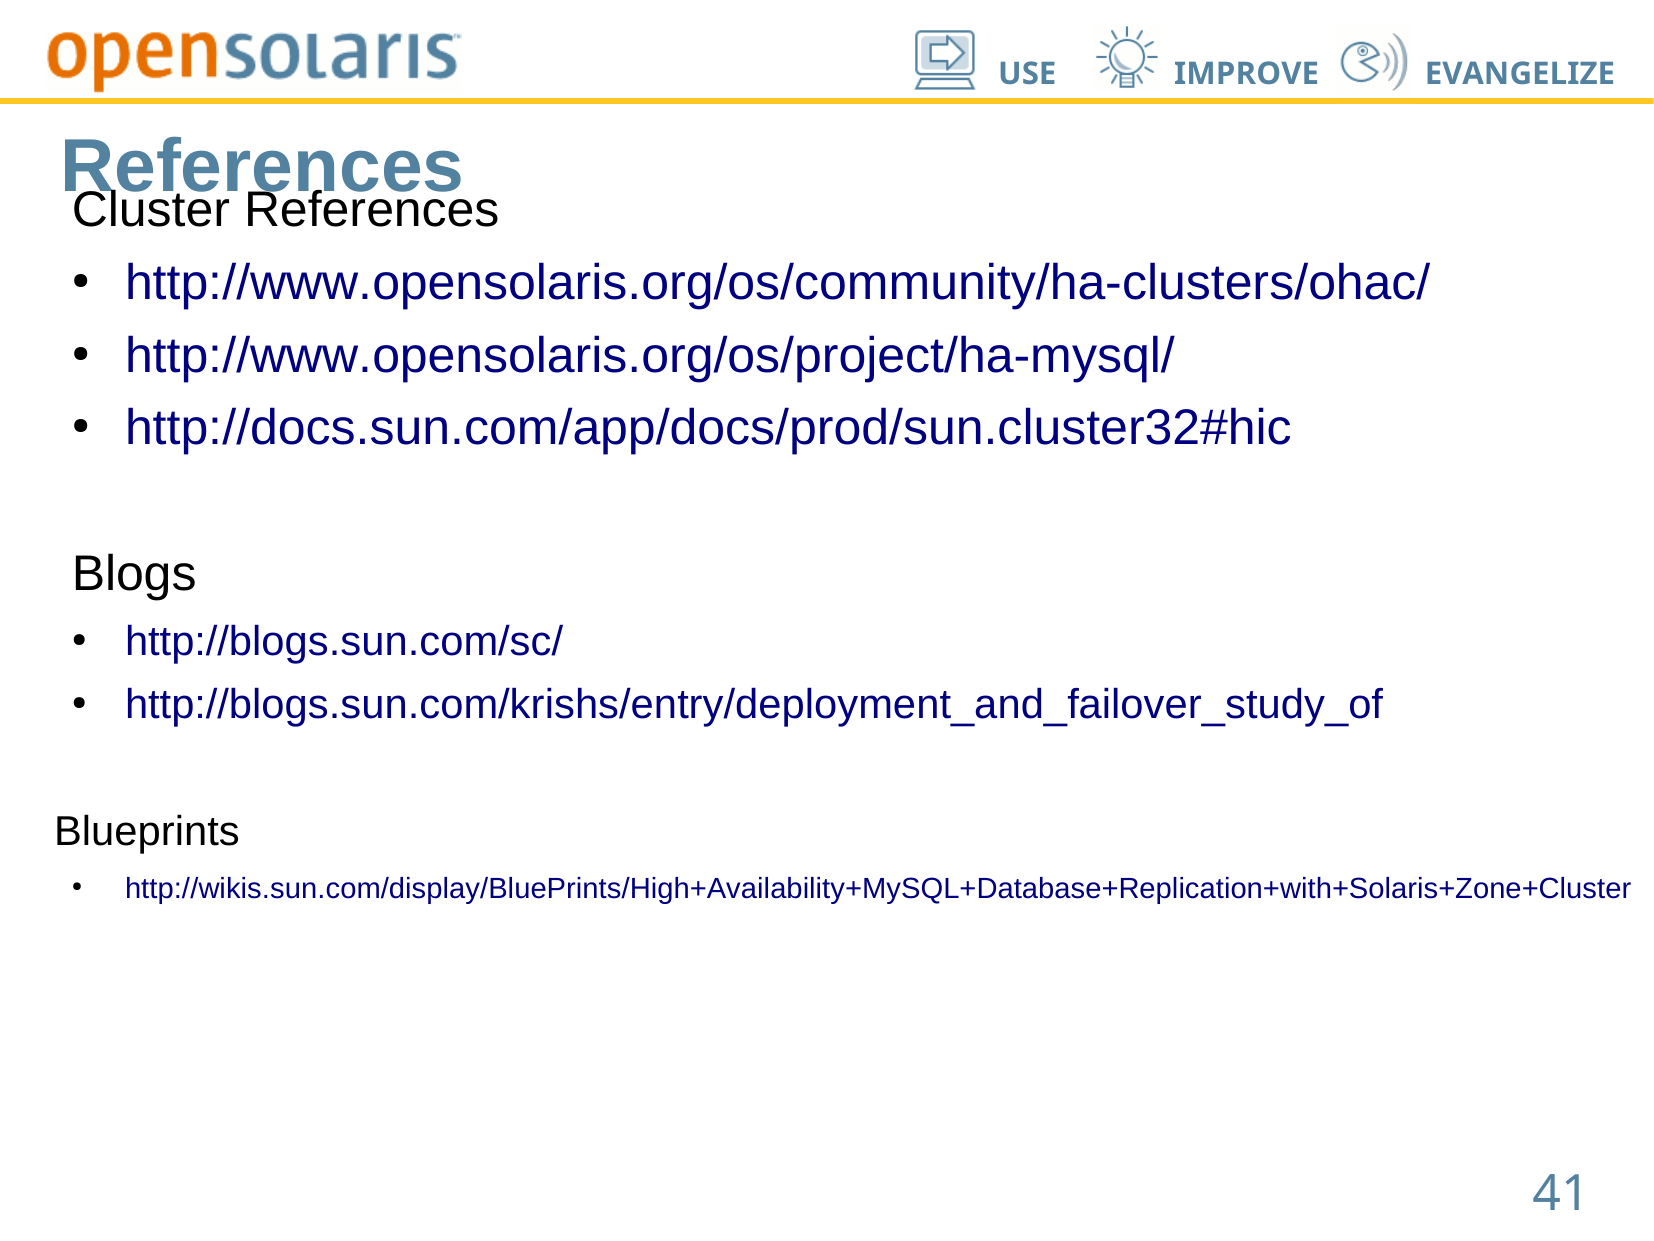

# References
Cluster References
http://www.opensolaris.org/os/community/ha-clusters/ohac/
http://www.opensolaris.org/os/project/ha-mysql/
http://docs.sun.com/app/docs/prod/sun.cluster32#hic
Blogs
http://blogs.sun.com/sc/
http://blogs.sun.com/krishs/entry/deployment_and_failover_study_of
Blueprints
http://wikis.sun.com/display/BluePrints/High+Availability+MySQL+Database+Replication+with+Solaris+Zone+Cluster